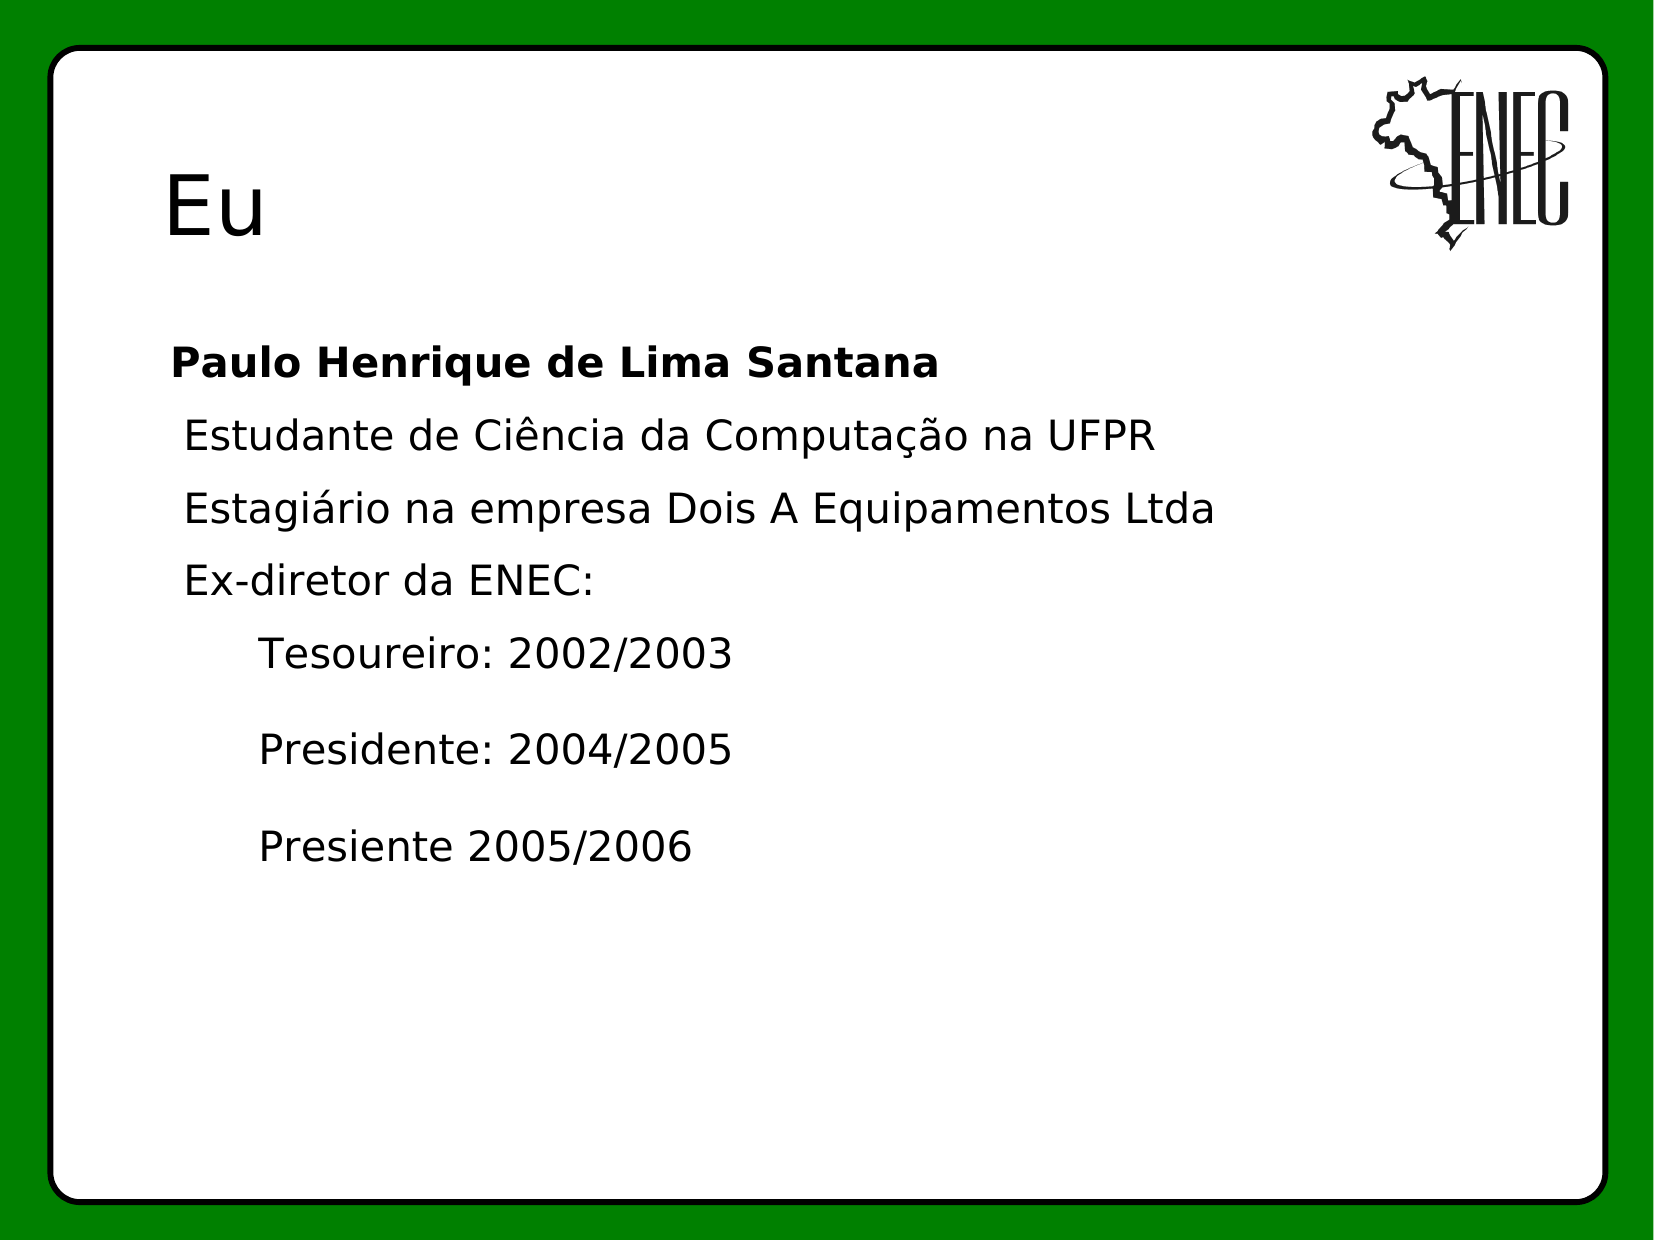

Eu
# Paulo Henrique de Lima Santana
 Estudante de Ciência da Computação na UFPR
 Estagiário na empresa Dois A Equipamentos Ltda
 Ex-diretor da ENEC:
 Tesoureiro: 2002/2003
 Presidente: 2004/2005
 Presiente 2005/2006